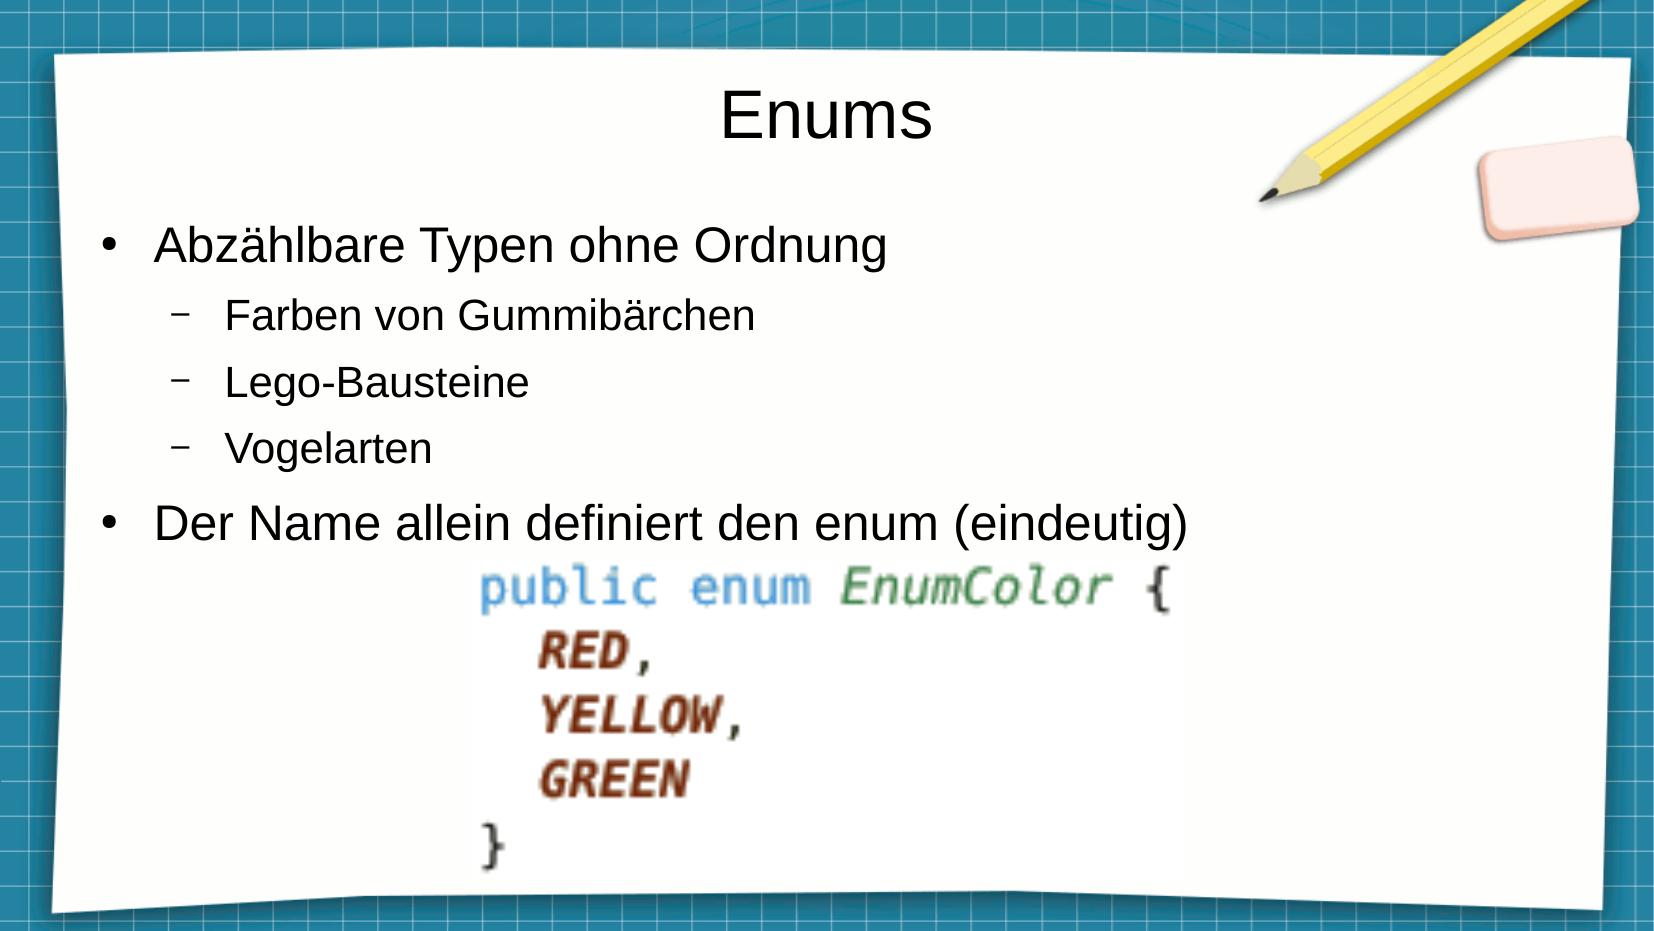

# Enums
Abzählbare Typen ohne Ordnung
Farben von Gummibärchen
Lego-Bausteine
Vogelarten
Der Name allein definiert den enum (eindeutig)